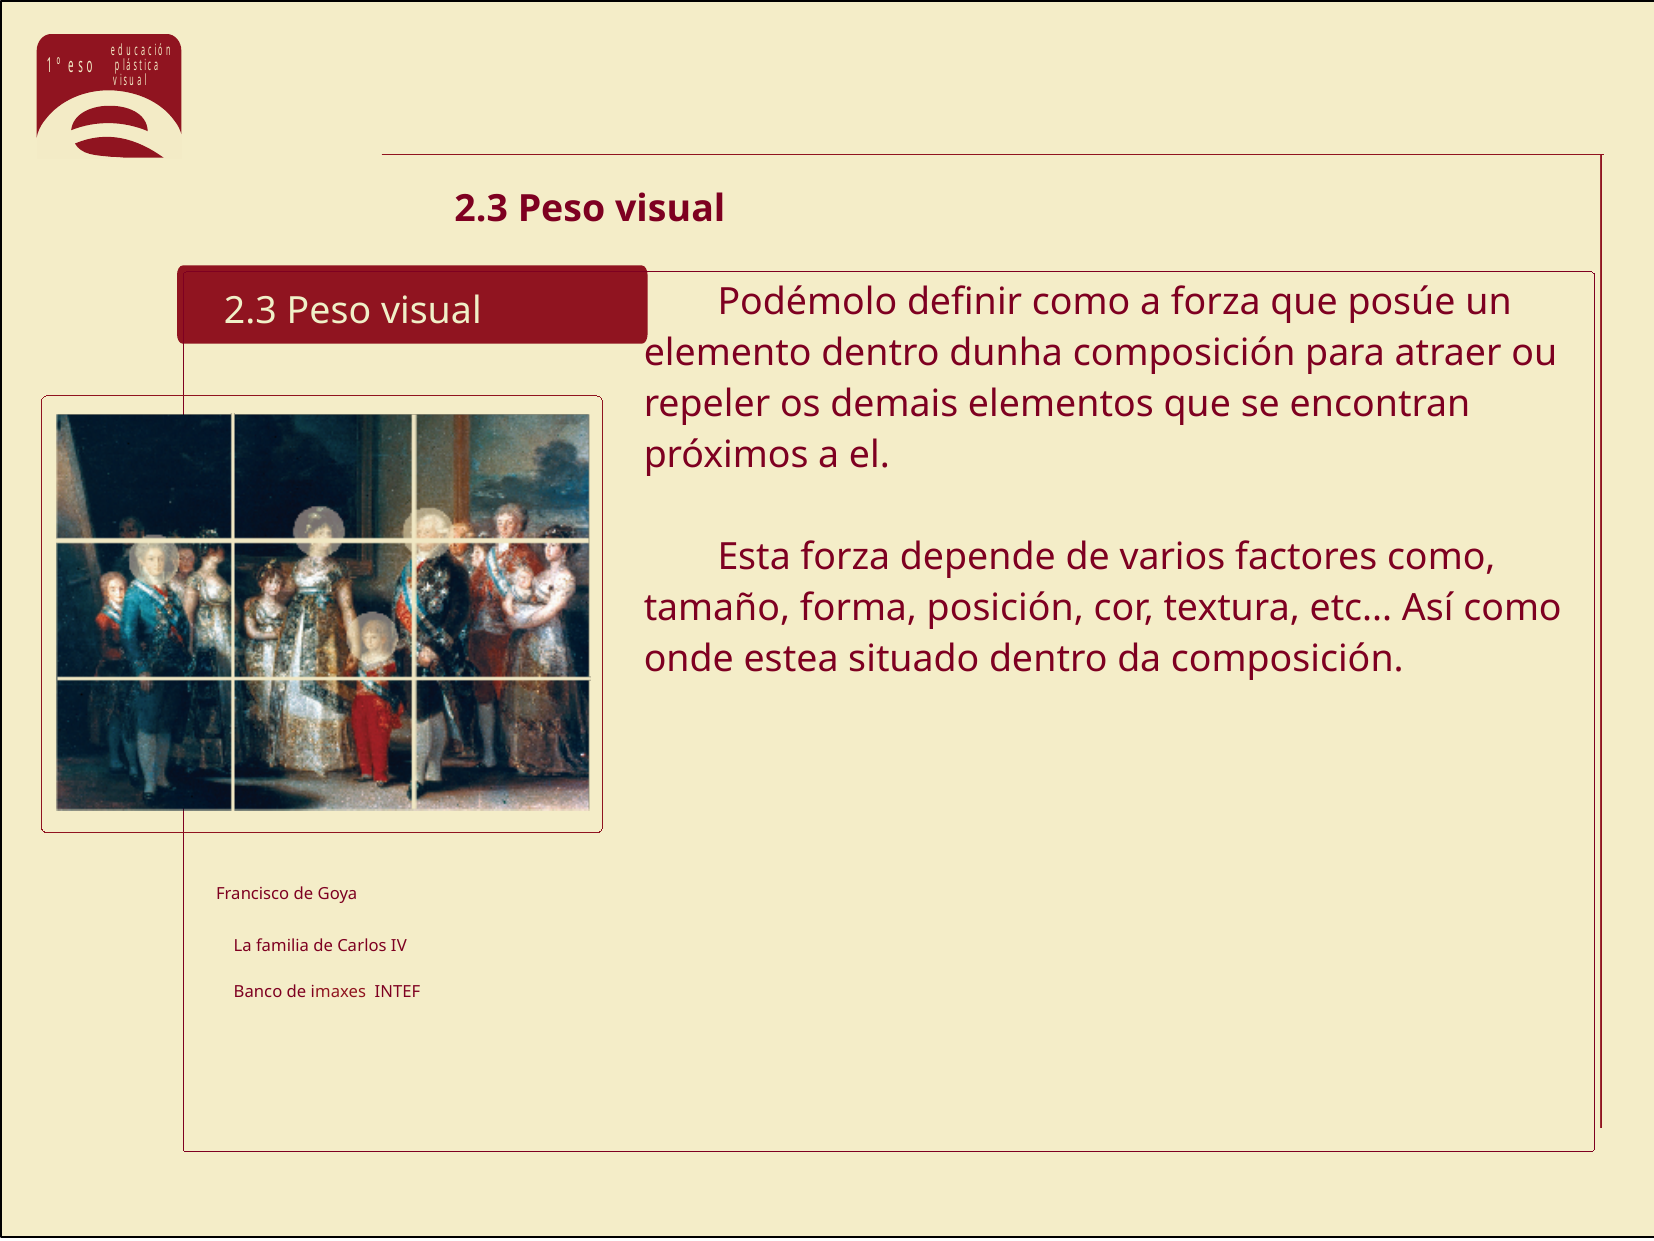

2.3 Peso visual
	Podémolo definir como a forza que posúe un elemento dentro dunha composición para atraer ou repeler os demais elementos que se encontran próximos a el.
	Esta forza depende de varios factores como, tamaño, forma, posición, cor, textura, etc... Así como onde estea situado dentro da composición.
	2.3 Peso visual
#
 Francisco de Goya
La familia de Carlos IV
Banco de imaxes INTEF